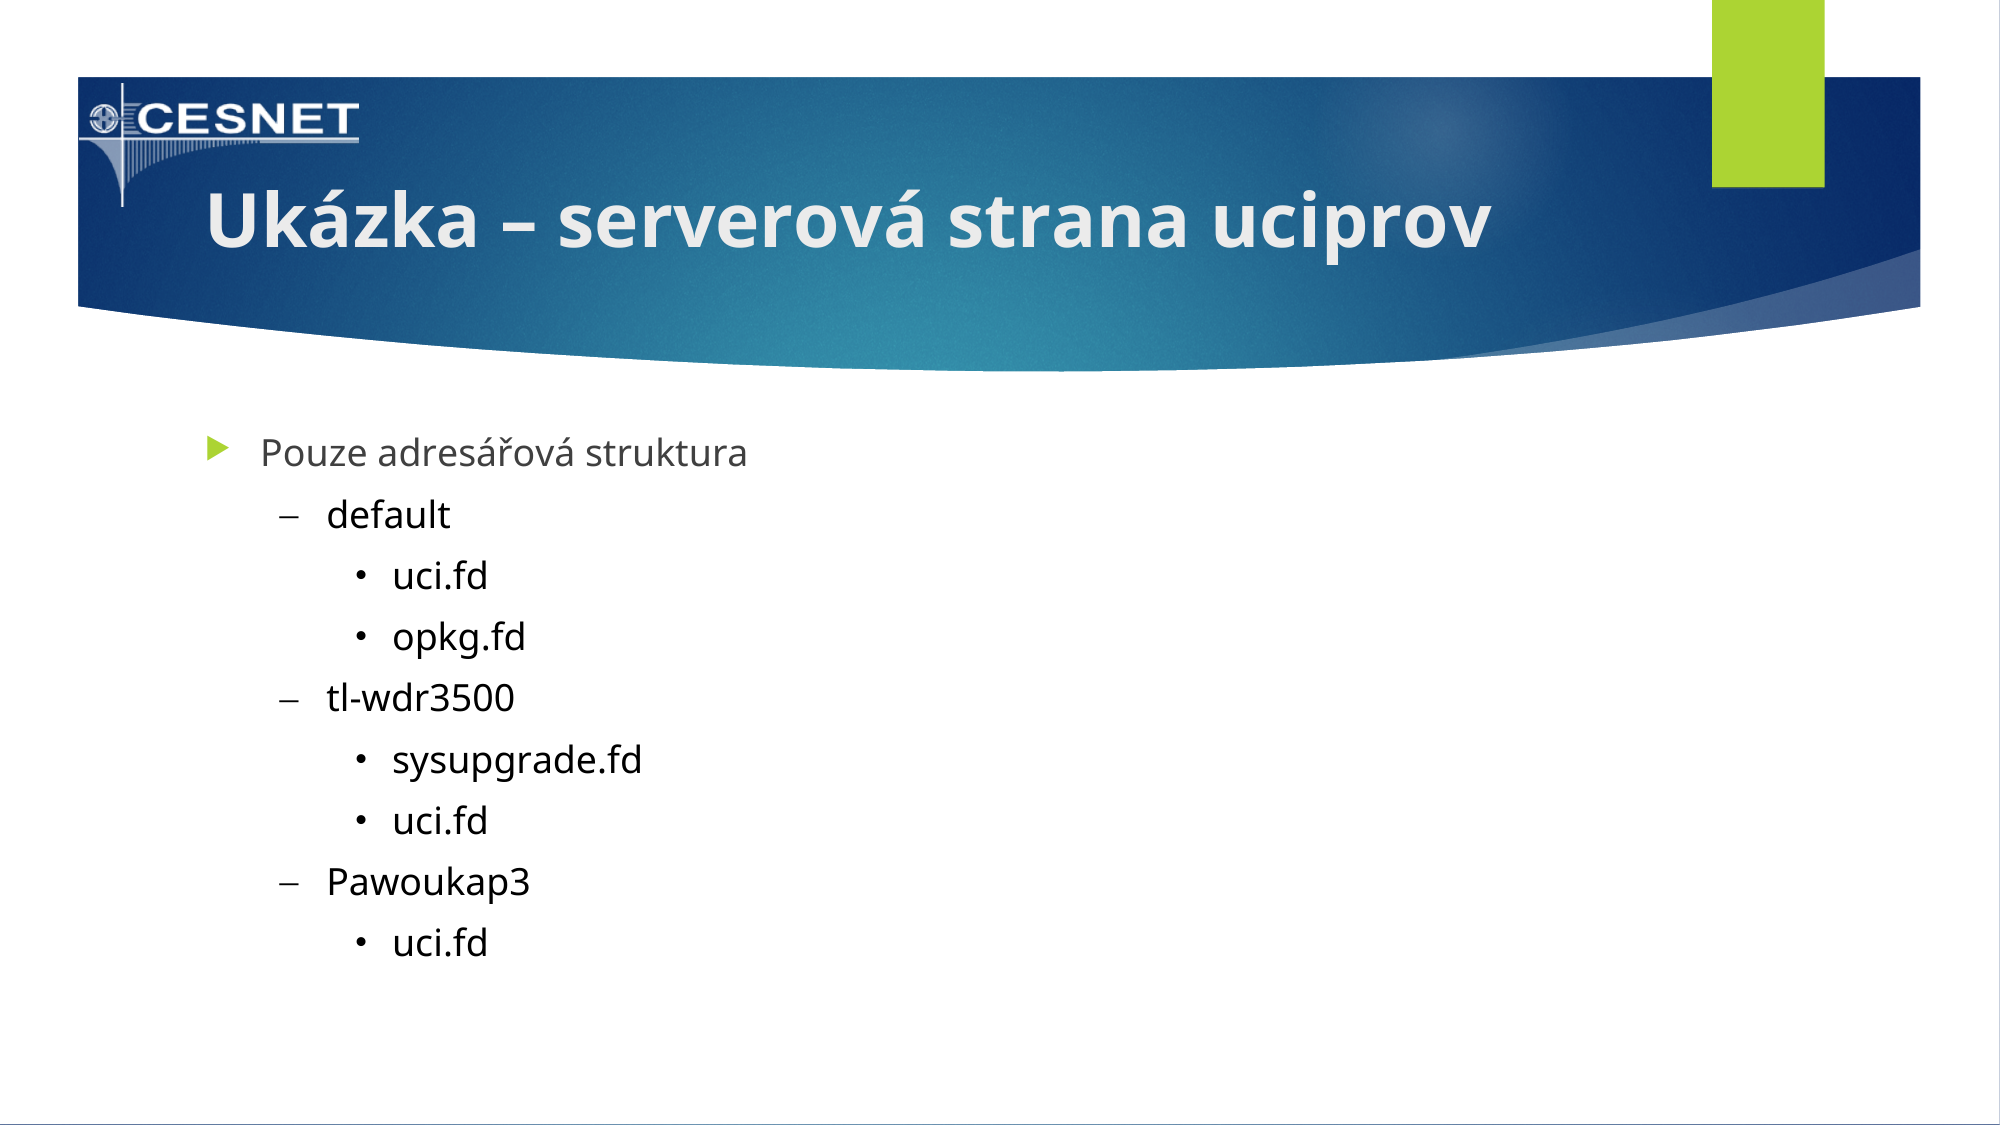

Ukázka – serverová strana uciprov
Pouze adresářová struktura
default
uci.fd
opkg.fd
tl-wdr3500
sysupgrade.fd
uci.fd
Pawoukap3
uci.fd